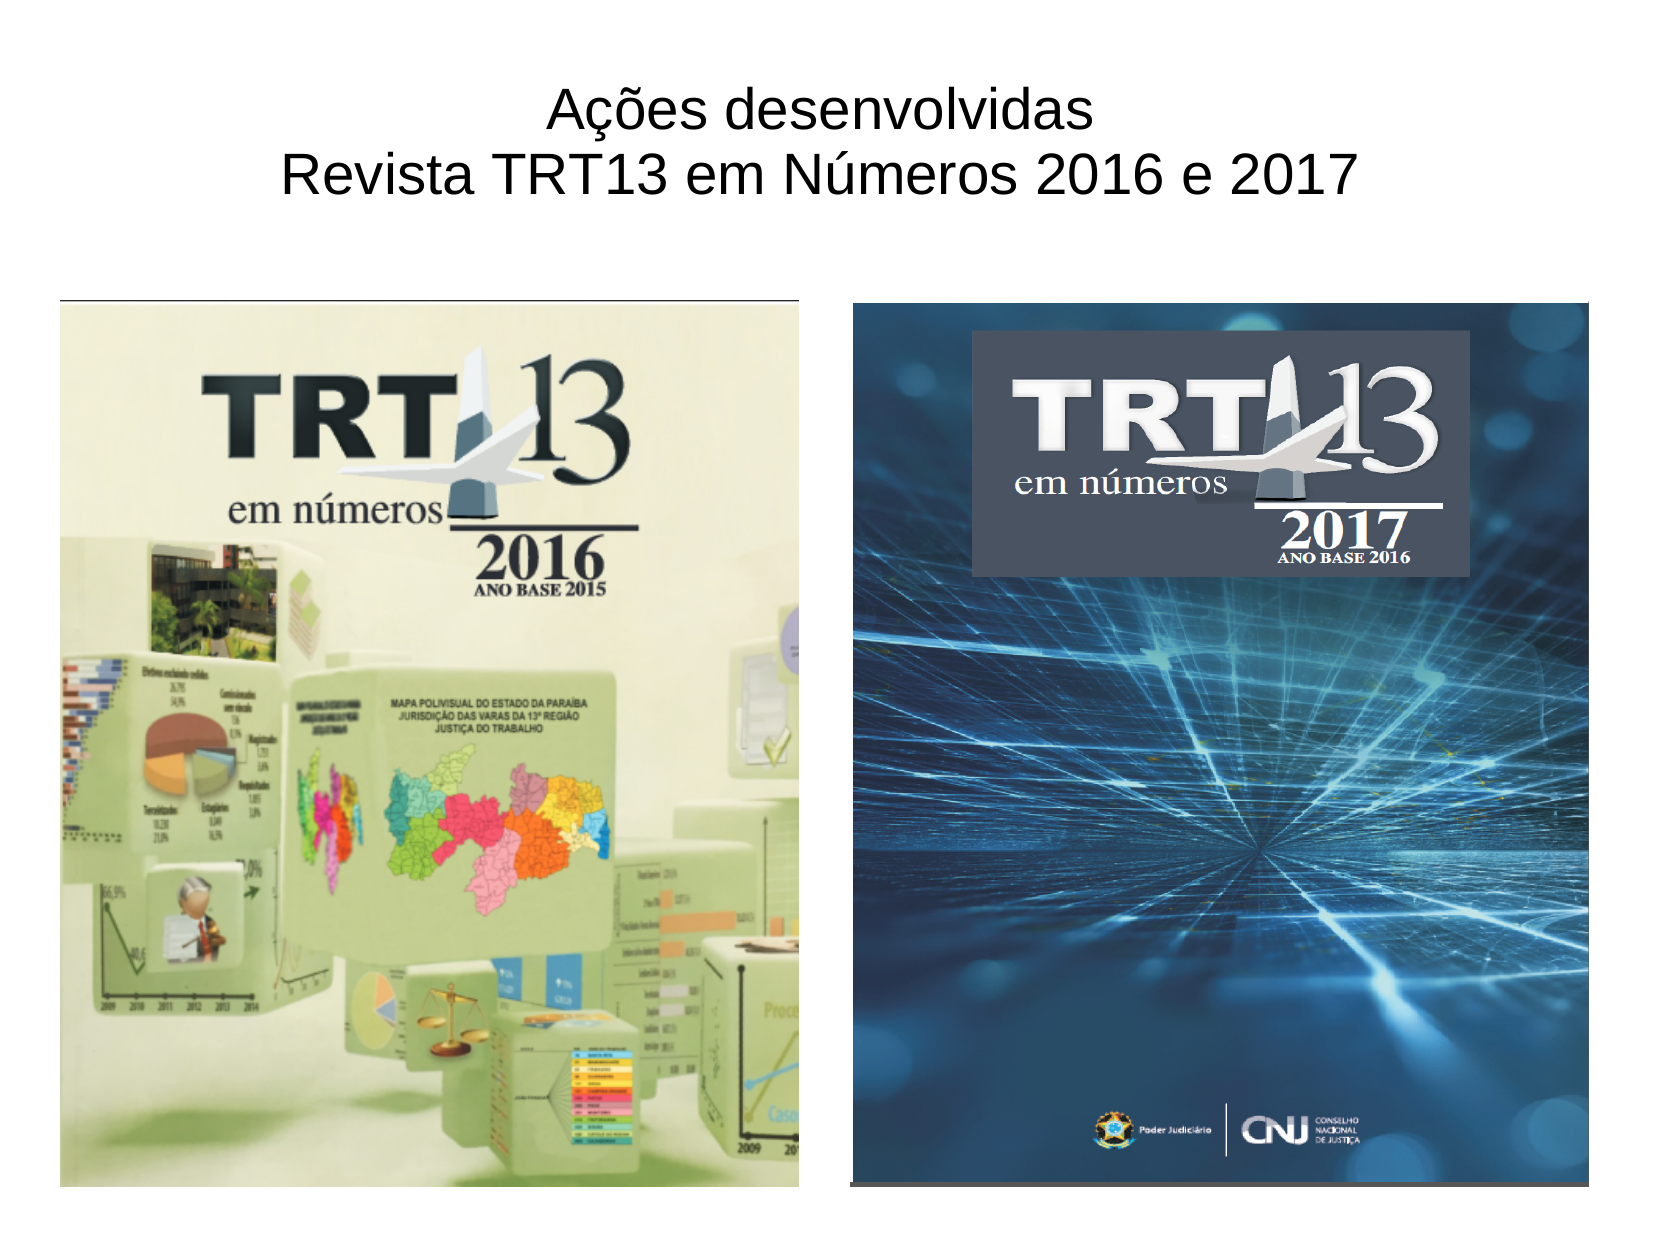

# Ações desenvolvidas Revista TRT13 em Números 2016 e 2017